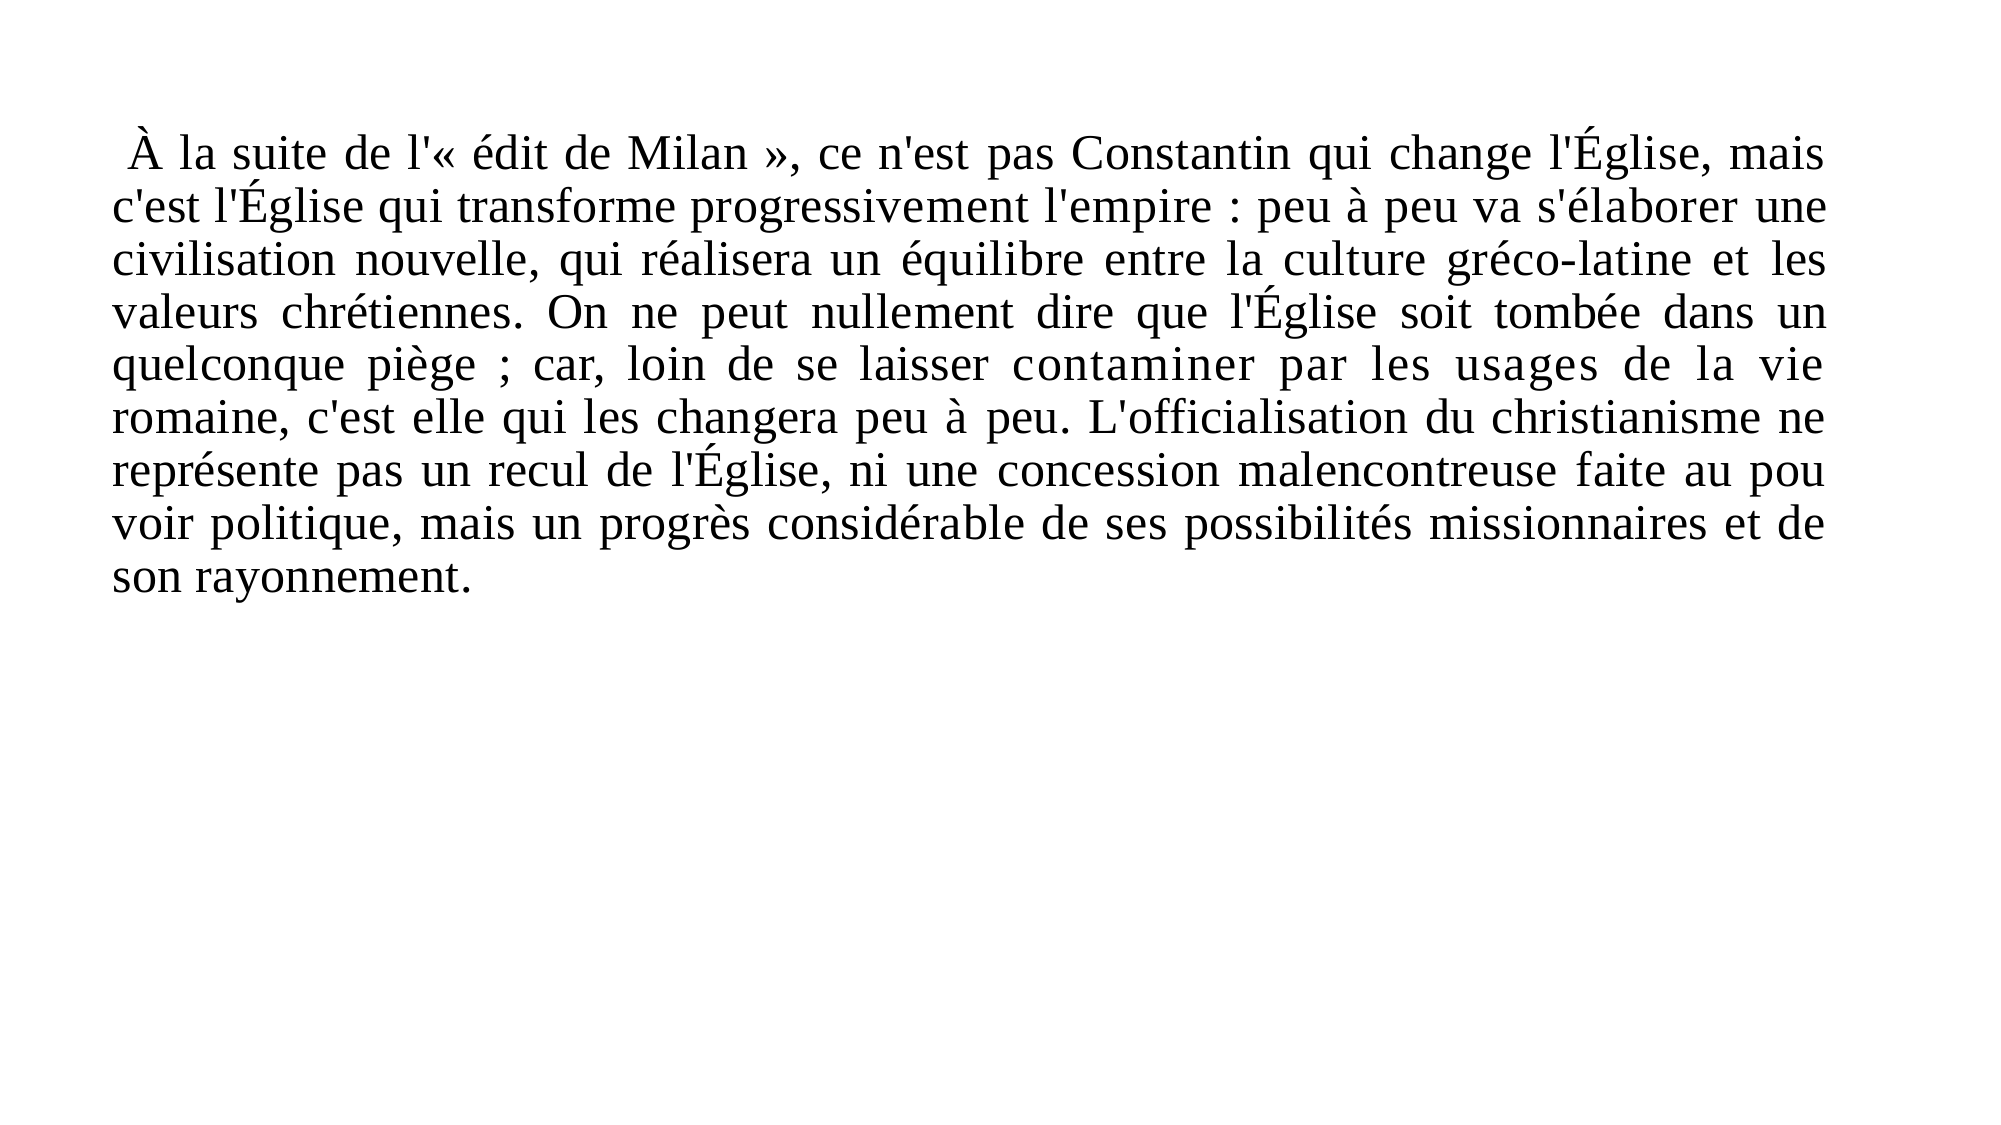

À la suite de l'« édit de Milan », ce n'est pas Constantin qui change l'Église, mais c'est l'Église qui transforme progressive­ment l'empire : peu à peu va s'élaborer une civilisation nouvelle, qui réalisera un équilibre entre la culture gréco-latine et les valeurs chrétiennes. On ne peut nulle­ment dire que l'Église soit tombée dans un quelconque piège ; car, loin de se laisser contaminer par les usages de la vie romaine, c'est elle qui les changera peu à peu. L'officialisation du christianisme ne représente pas un recul de l'Église, ni une concession malencontreuse faite au pou­voir politique, mais un progrès considéra­ble de ses possibilités missionnaires et de son rayonnement.